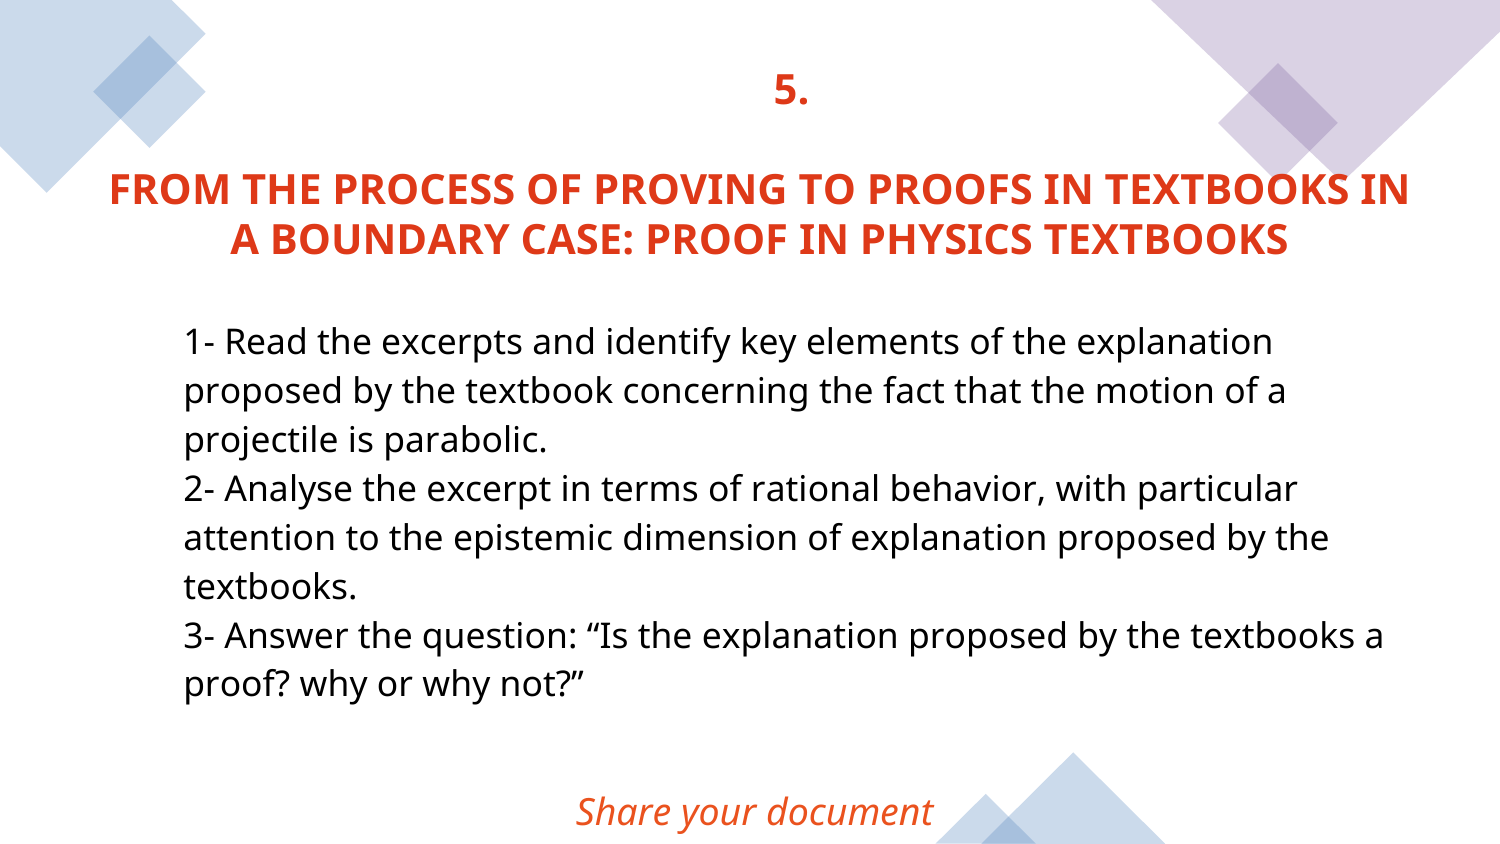

5.
FROM THE PROCESS OF PROVING TO PROOFS IN TEXTBOOKS IN A BOUNDARY CASE: PROOF IN PHYSICS TEXTBOOKS
1- Read the excerpts and identify key elements of the explanation proposed by the textbook concerning the fact that the motion of a projectile is parabolic.
2- Analyse the excerpt in terms of rational behavior, with particular attention to the epistemic dimension of explanation proposed by the textbooks.
3- Answer the question: “Is the explanation proposed by the textbooks a proof? why or why not?”
Share your document